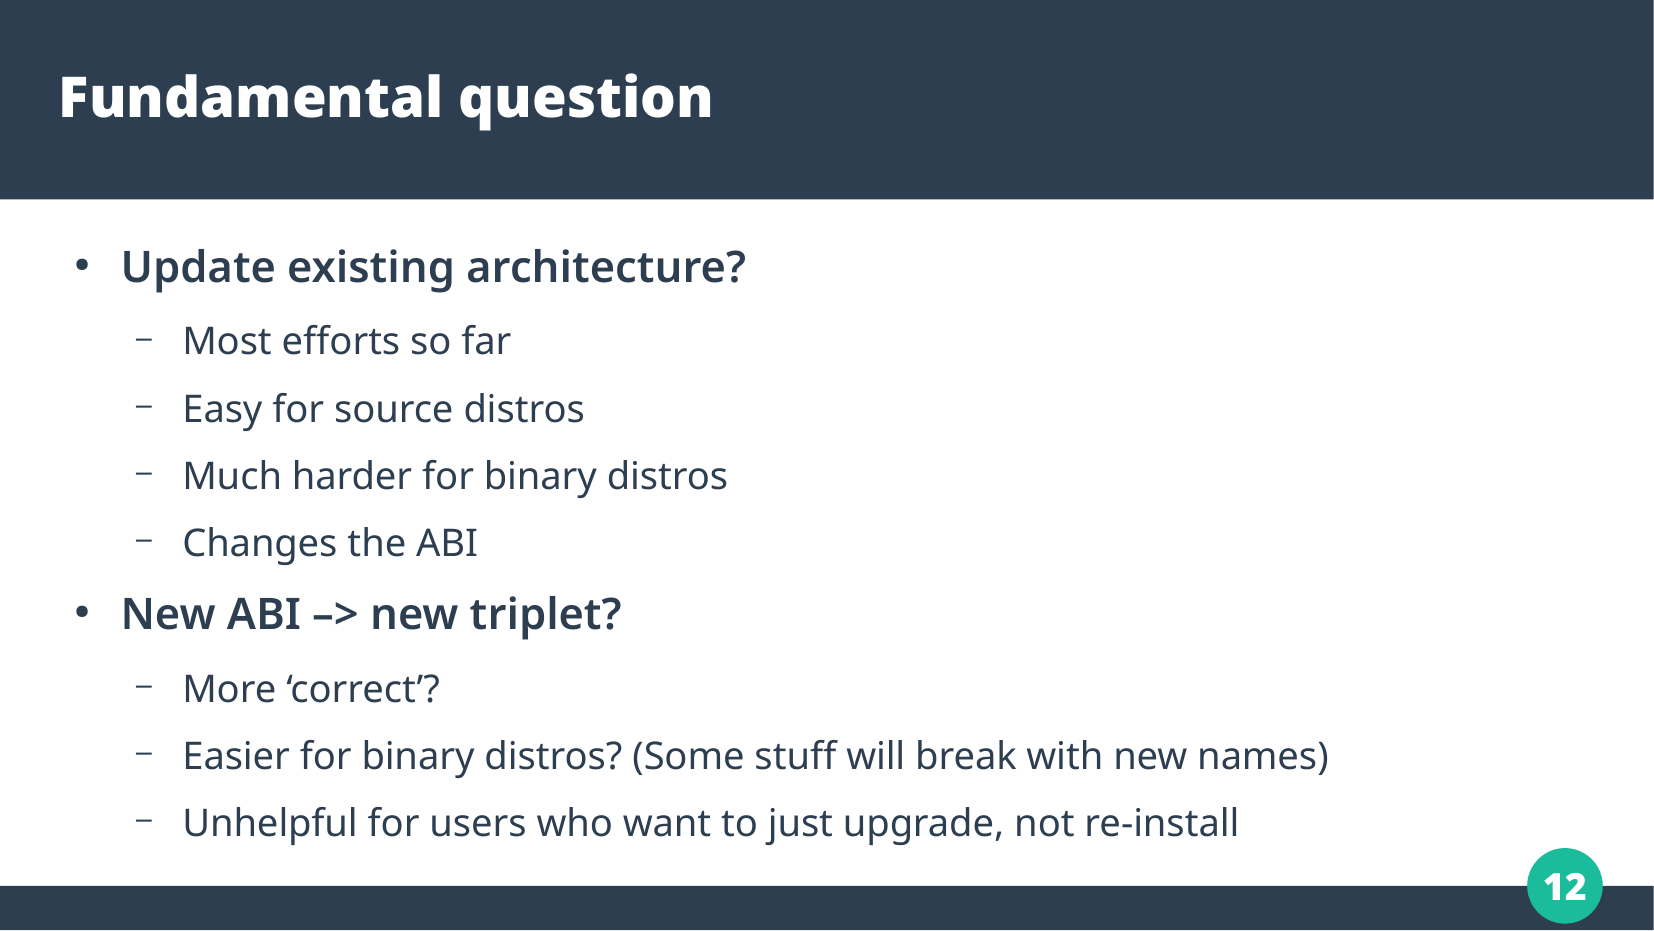

# Fundamental question
Update existing architecture?
Most efforts so far
Easy for source distros
Much harder for binary distros
Changes the ABI
New ABI –> new triplet?
More ‘correct’?
Easier for binary distros? (Some stuff will break with new names)
Unhelpful for users who want to just upgrade, not re-install